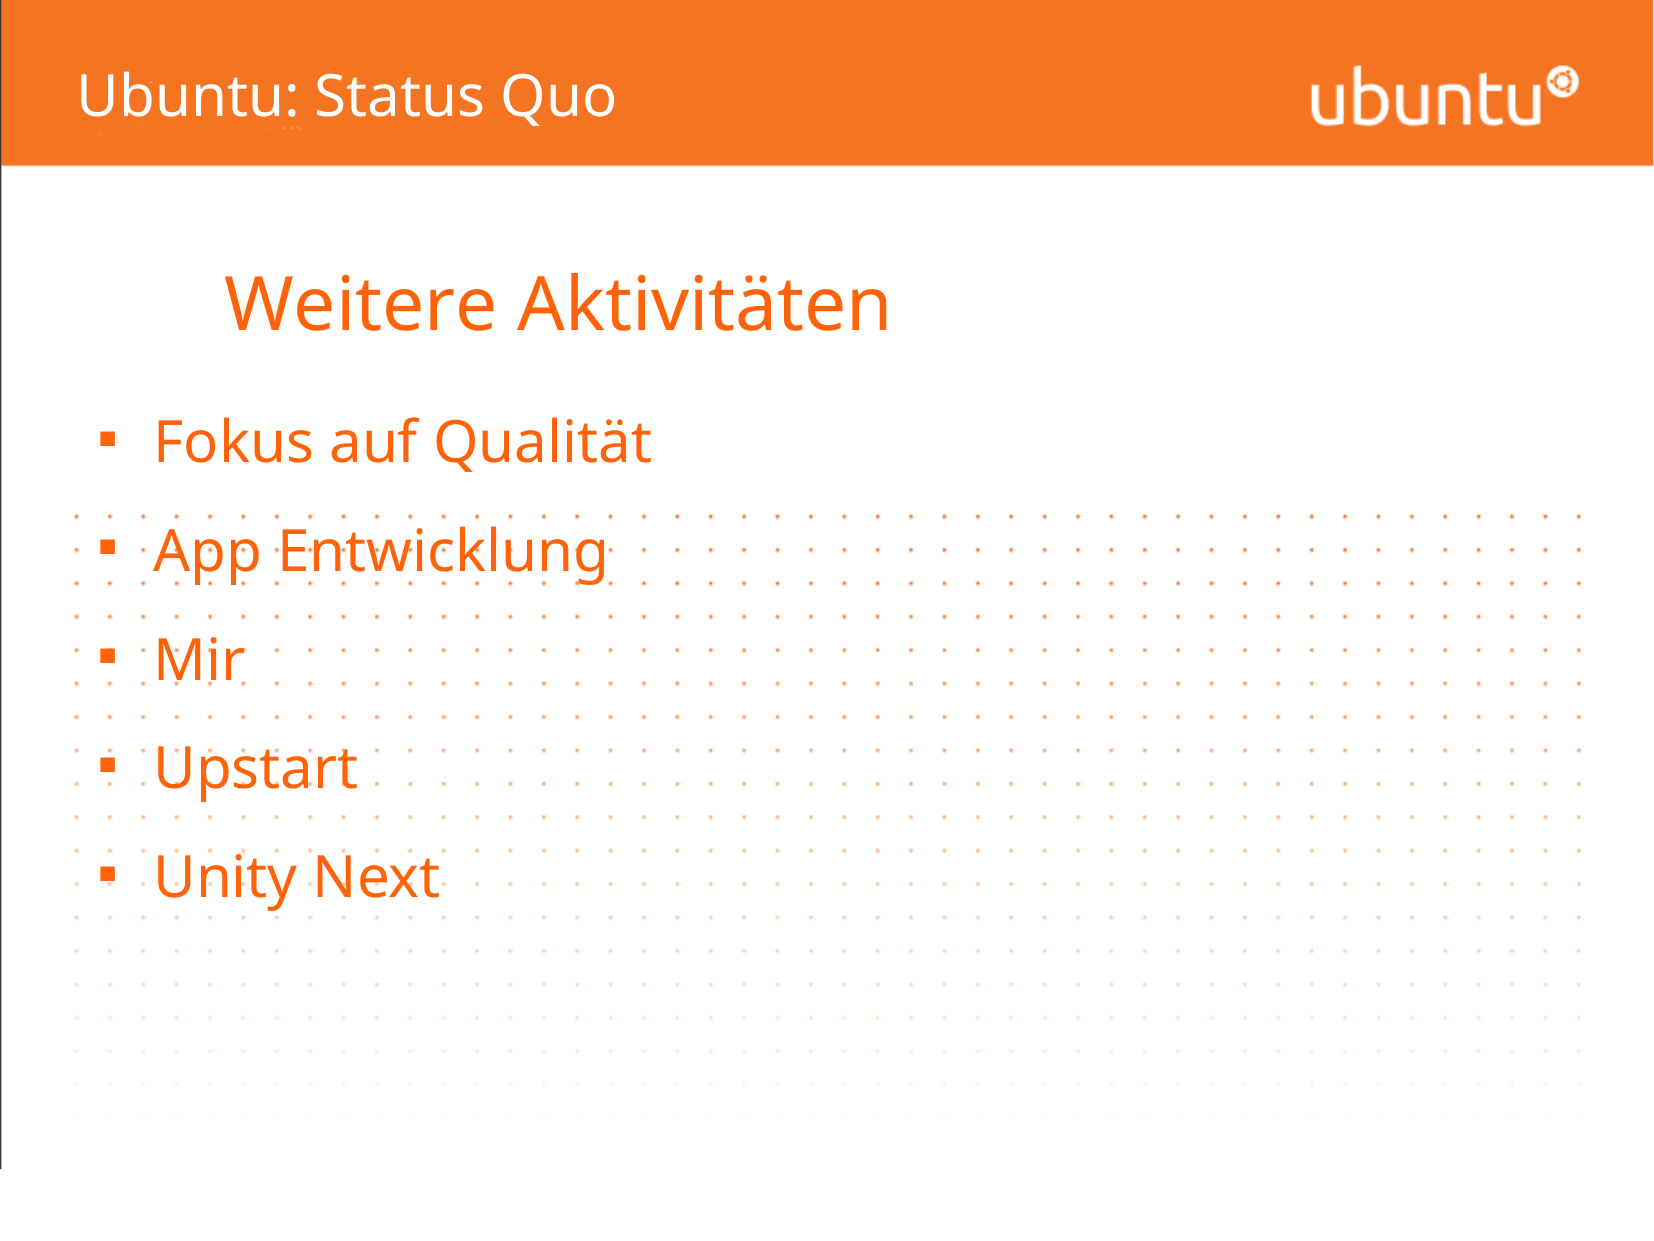

# Ubuntu: Status Quo
Weitere Aktivitäten
Fokus auf Qualität
App Entwicklung
Mir
Upstart
Unity Next